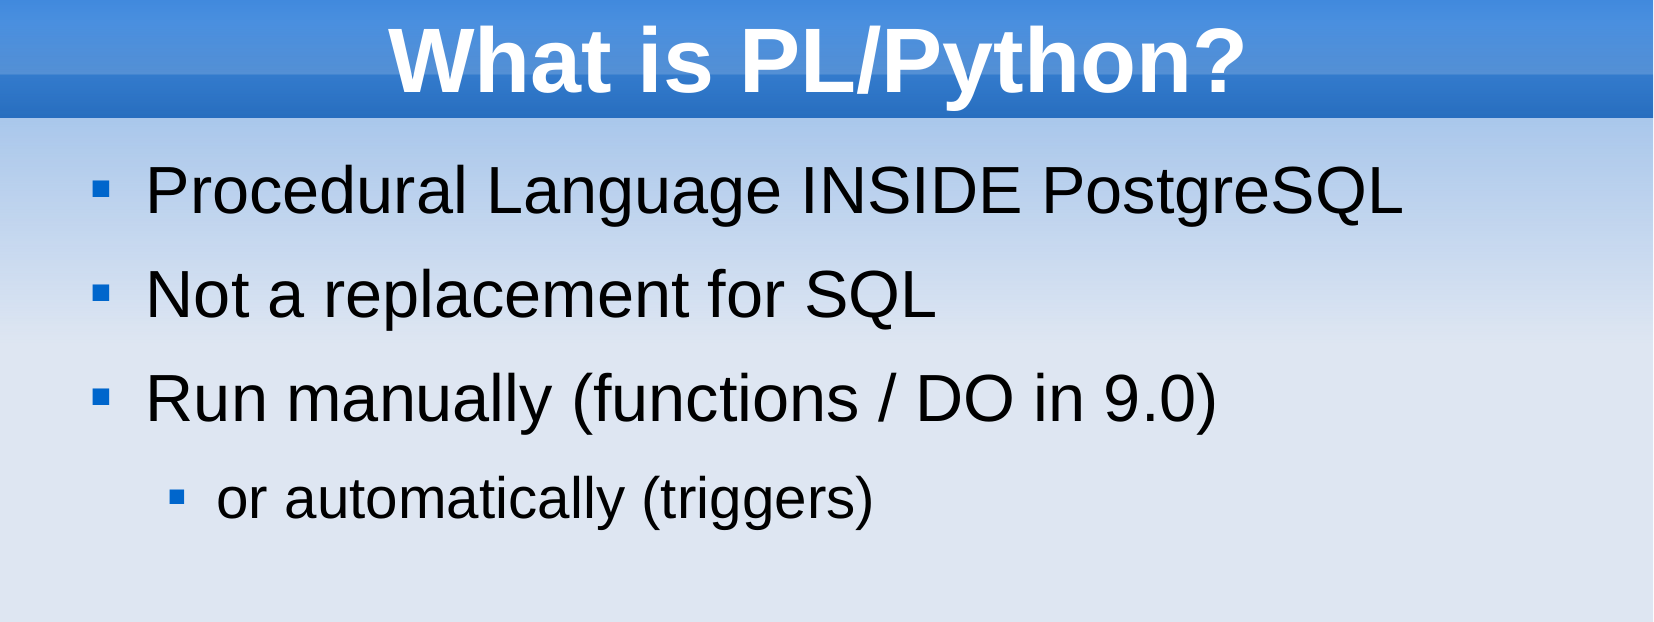

# What is PL/Python?
Procedural Language INSIDE PostgreSQL
Not a replacement for SQL
Run manually (functions / DO in 9.0)
or automatically (triggers)